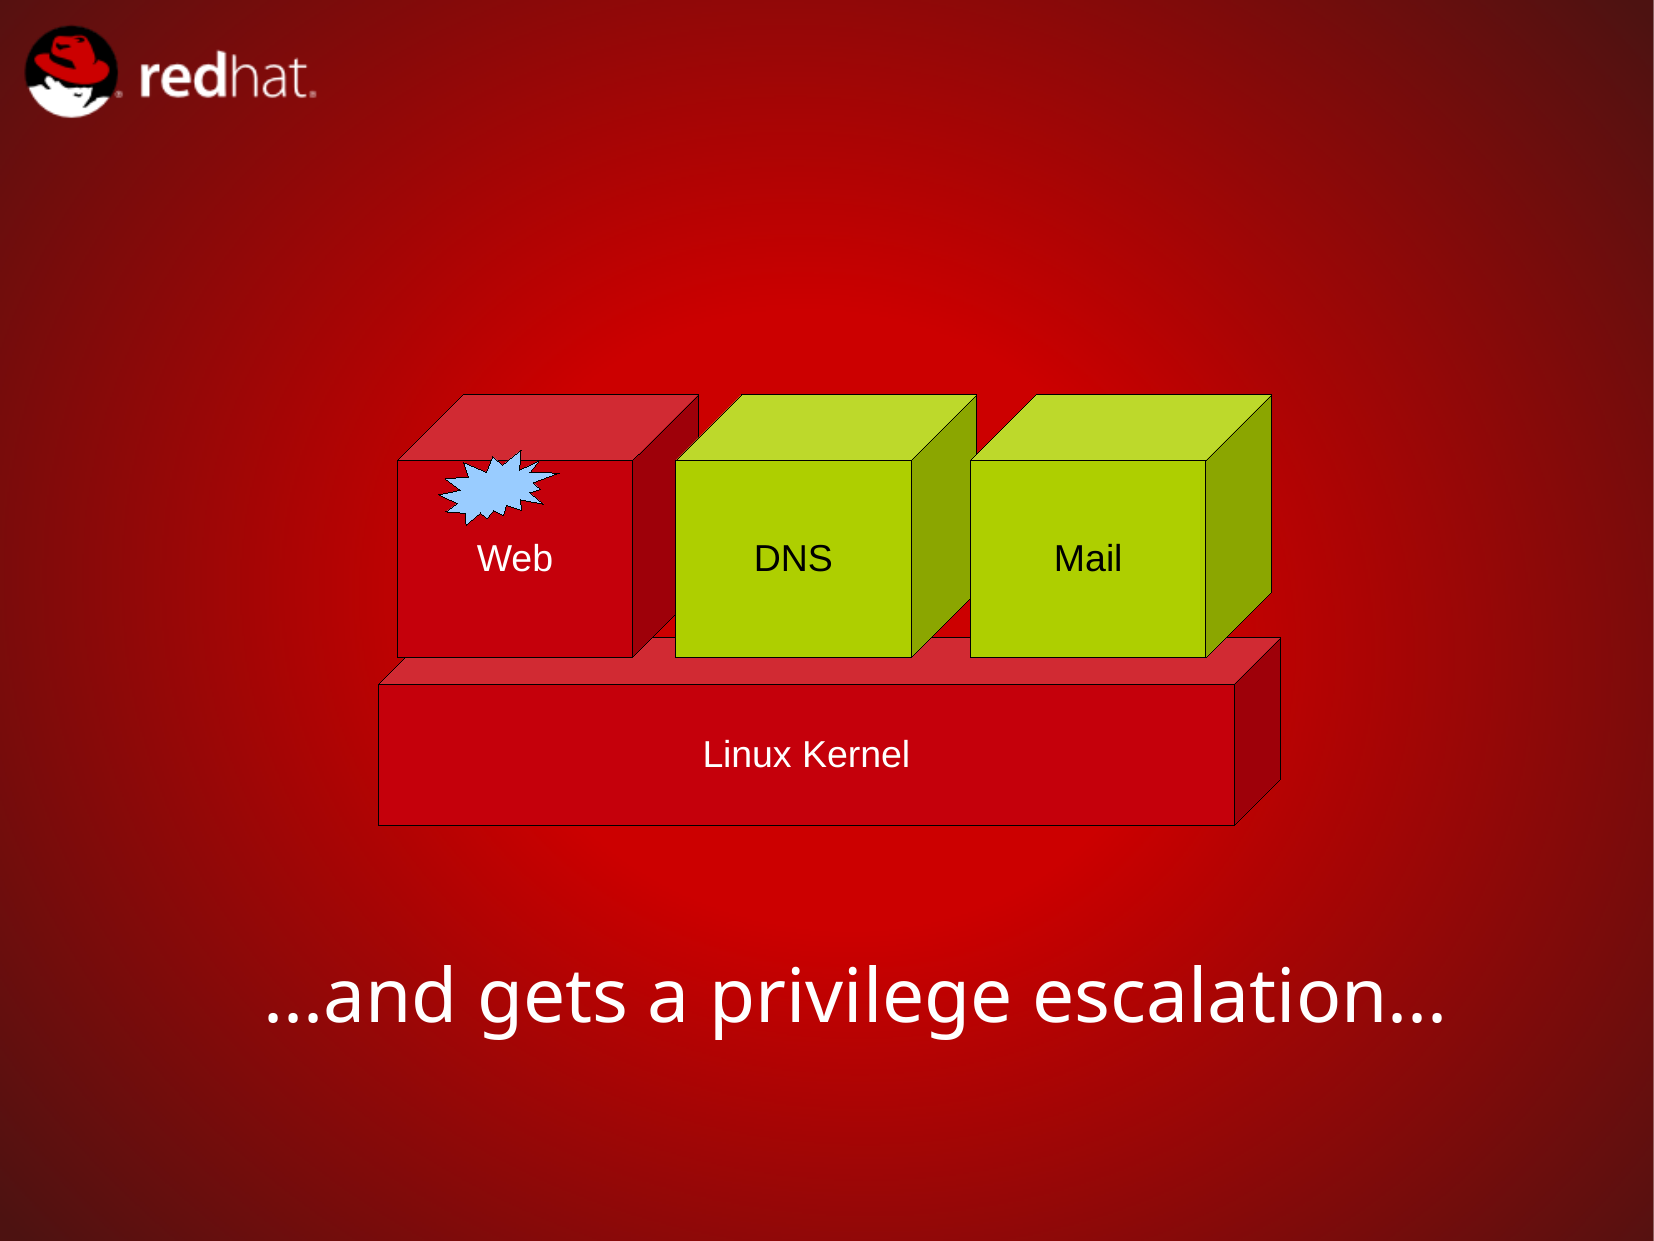

Web
DNS
Mail
Linux Kernel
...and gets a privilege escalation...